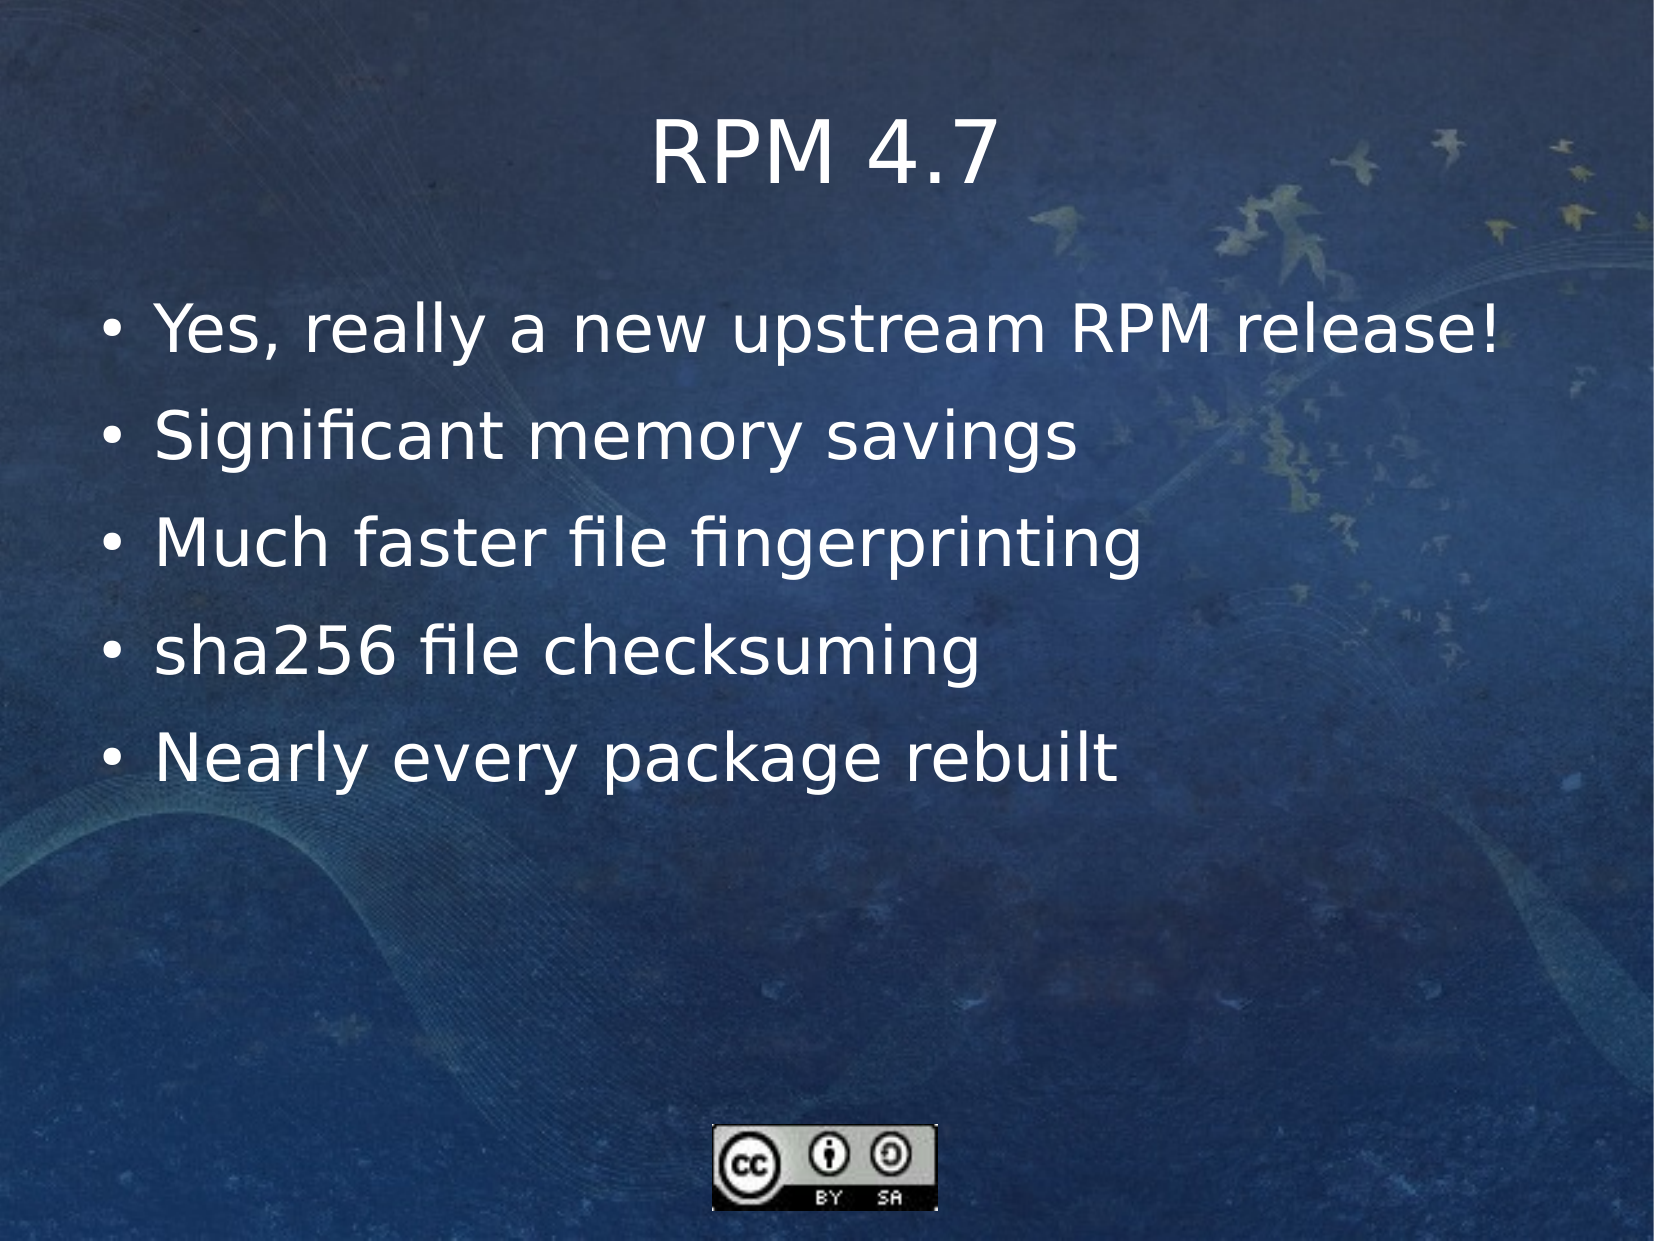

# RPM 4.7
Yes, really a new upstream RPM release!
Significant memory savings
Much faster file fingerprinting
sha256 file checksuming
Nearly every package rebuilt